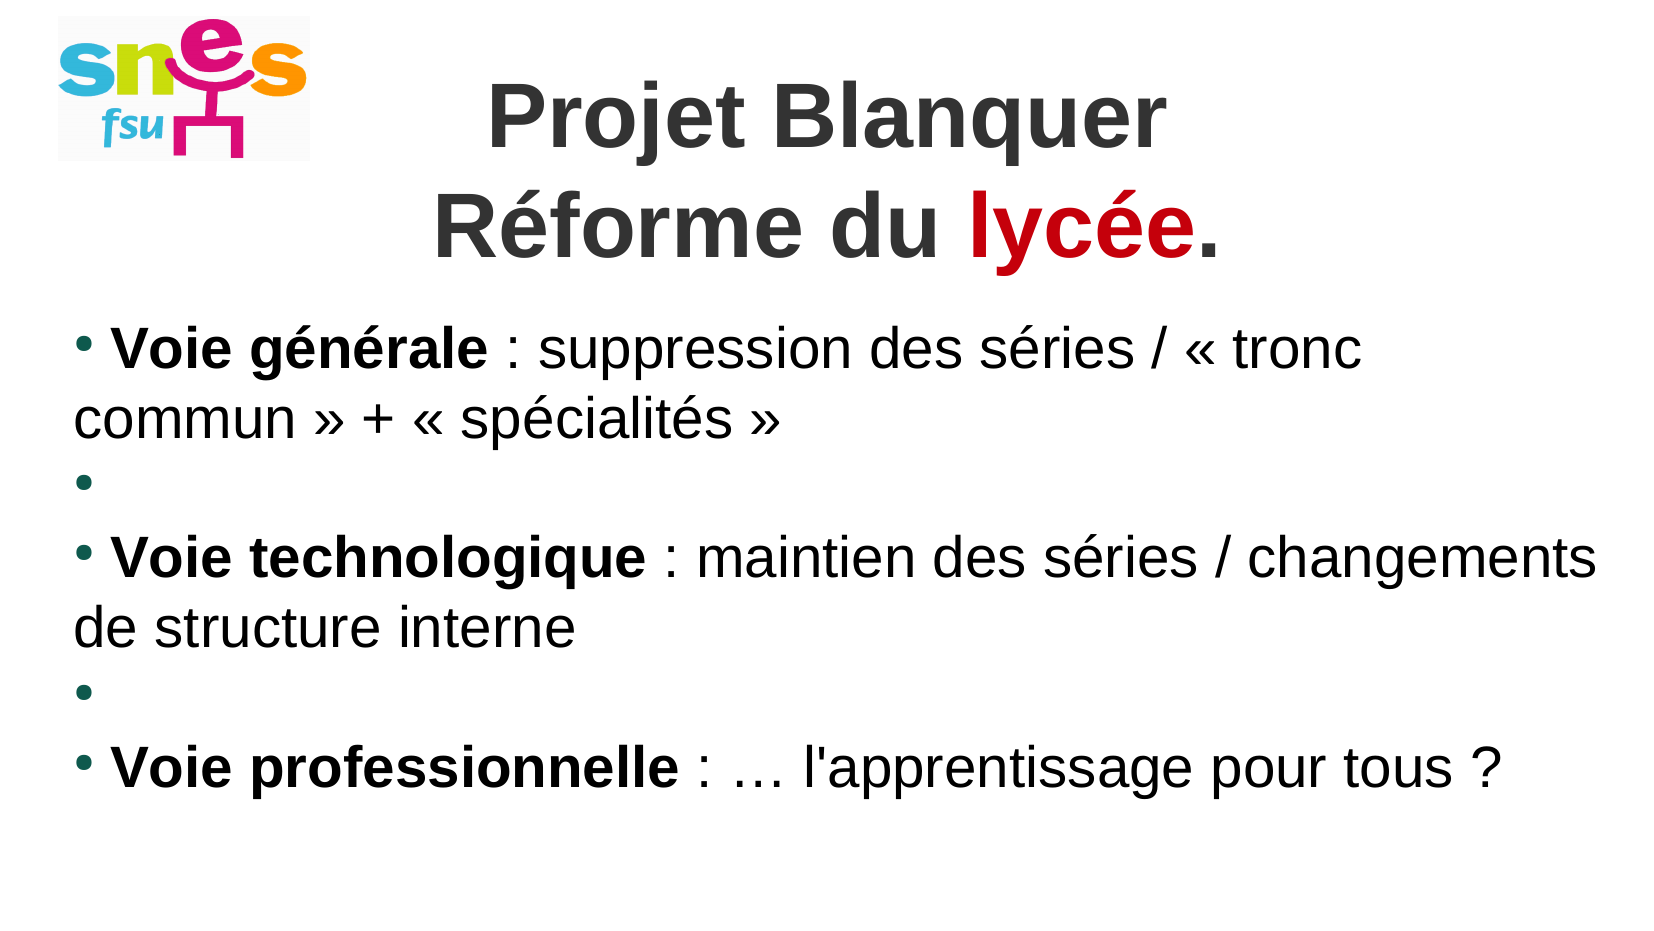

# Projet Blanquer Réforme du lycée.
 Voie générale : suppression des séries / « tronc commun » + « spécialités »
 Voie technologique : maintien des séries / changements de structure interne
 Voie professionnelle : … l'apprentissage pour tous ?